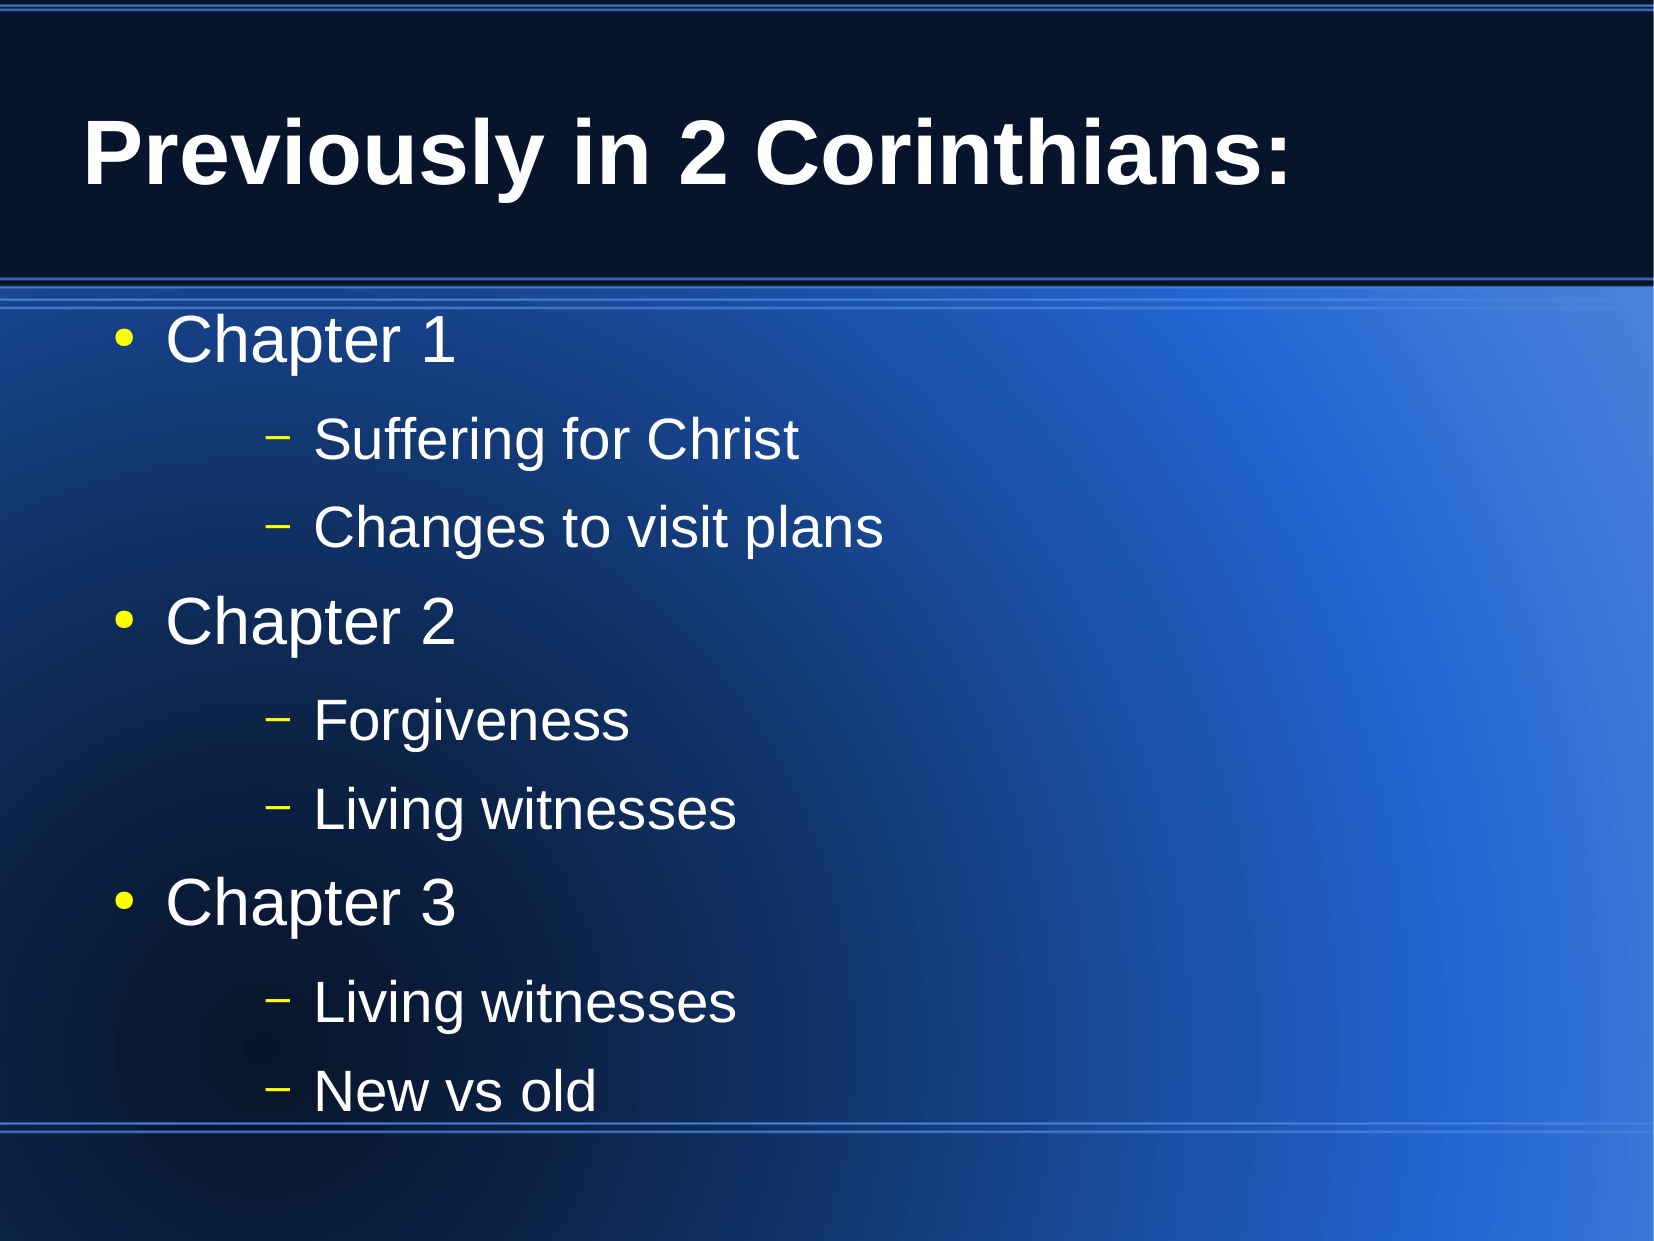

# Previously in 2 Corinthians:
Chapter 1
Suffering for Christ
Changes to visit plans
Chapter 2
Forgiveness
Living witnesses
Chapter 3
Living witnesses
New vs old